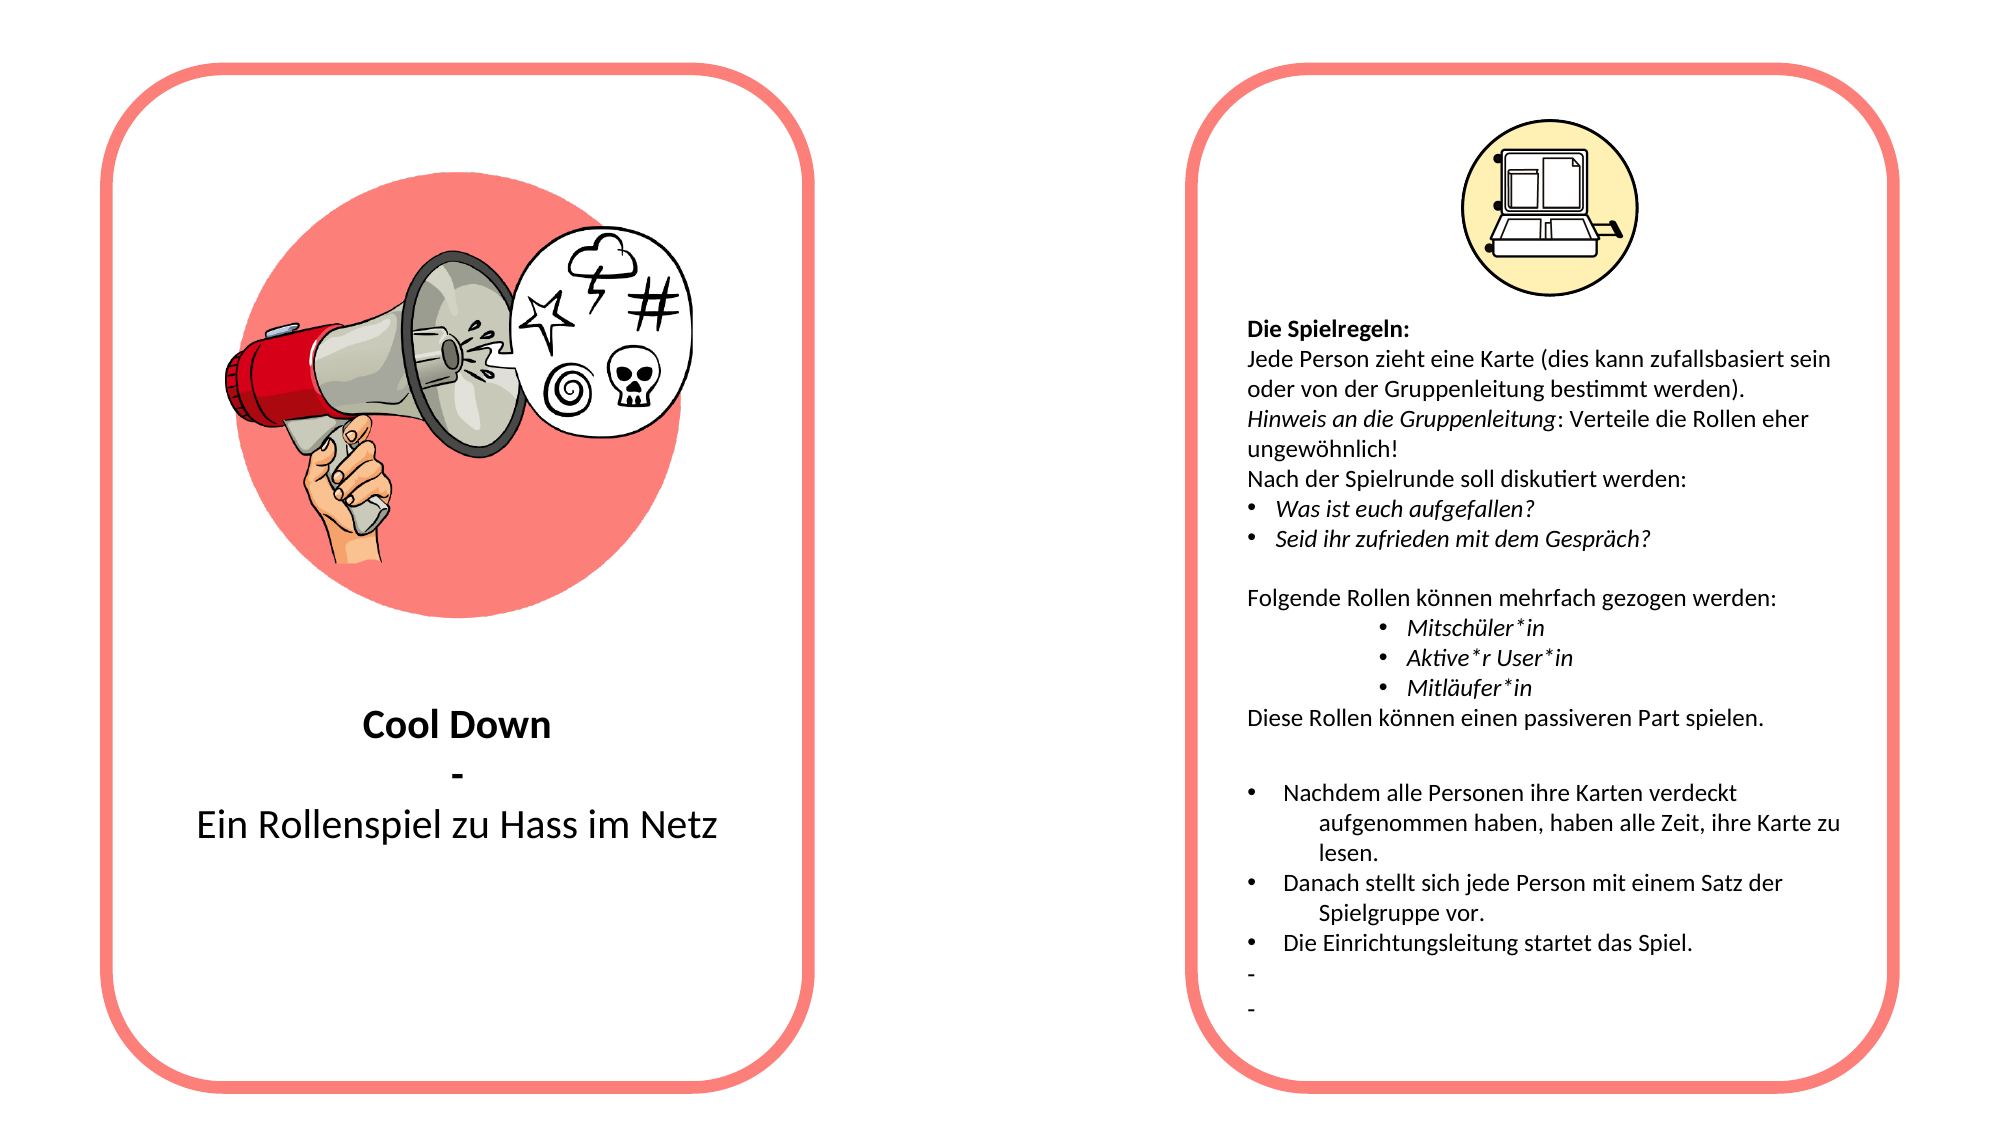

Die Spielregeln:
Jede Person zieht eine Karte (dies kann zufallsbasiert sein oder von der Gruppenleitung bestimmt werden).
Hinweis an die Gruppenleitung: Verteile die Rollen eher ungewöhnlich!
Nach der Spielrunde soll diskutiert werden:
Was ist euch aufgefallen?
Seid ihr zufrieden mit dem Gespräch?
Folgende Rollen können mehrfach gezogen werden:
Mitschüler*in
Aktive*r User*in
Mitläufer*in
Diese Rollen können einen passiveren Part spielen.
Nachdem alle Personen ihre Karten verdeckt aufgenommen haben, haben alle Zeit, ihre Karte zu lesen.
Danach stellt sich jede Person mit einem Satz der Spielgruppe vor.
Die Einrichtungsleitung startet das Spiel.
Cool Down
 -
Ein Rollenspiel zu Hass im Netz